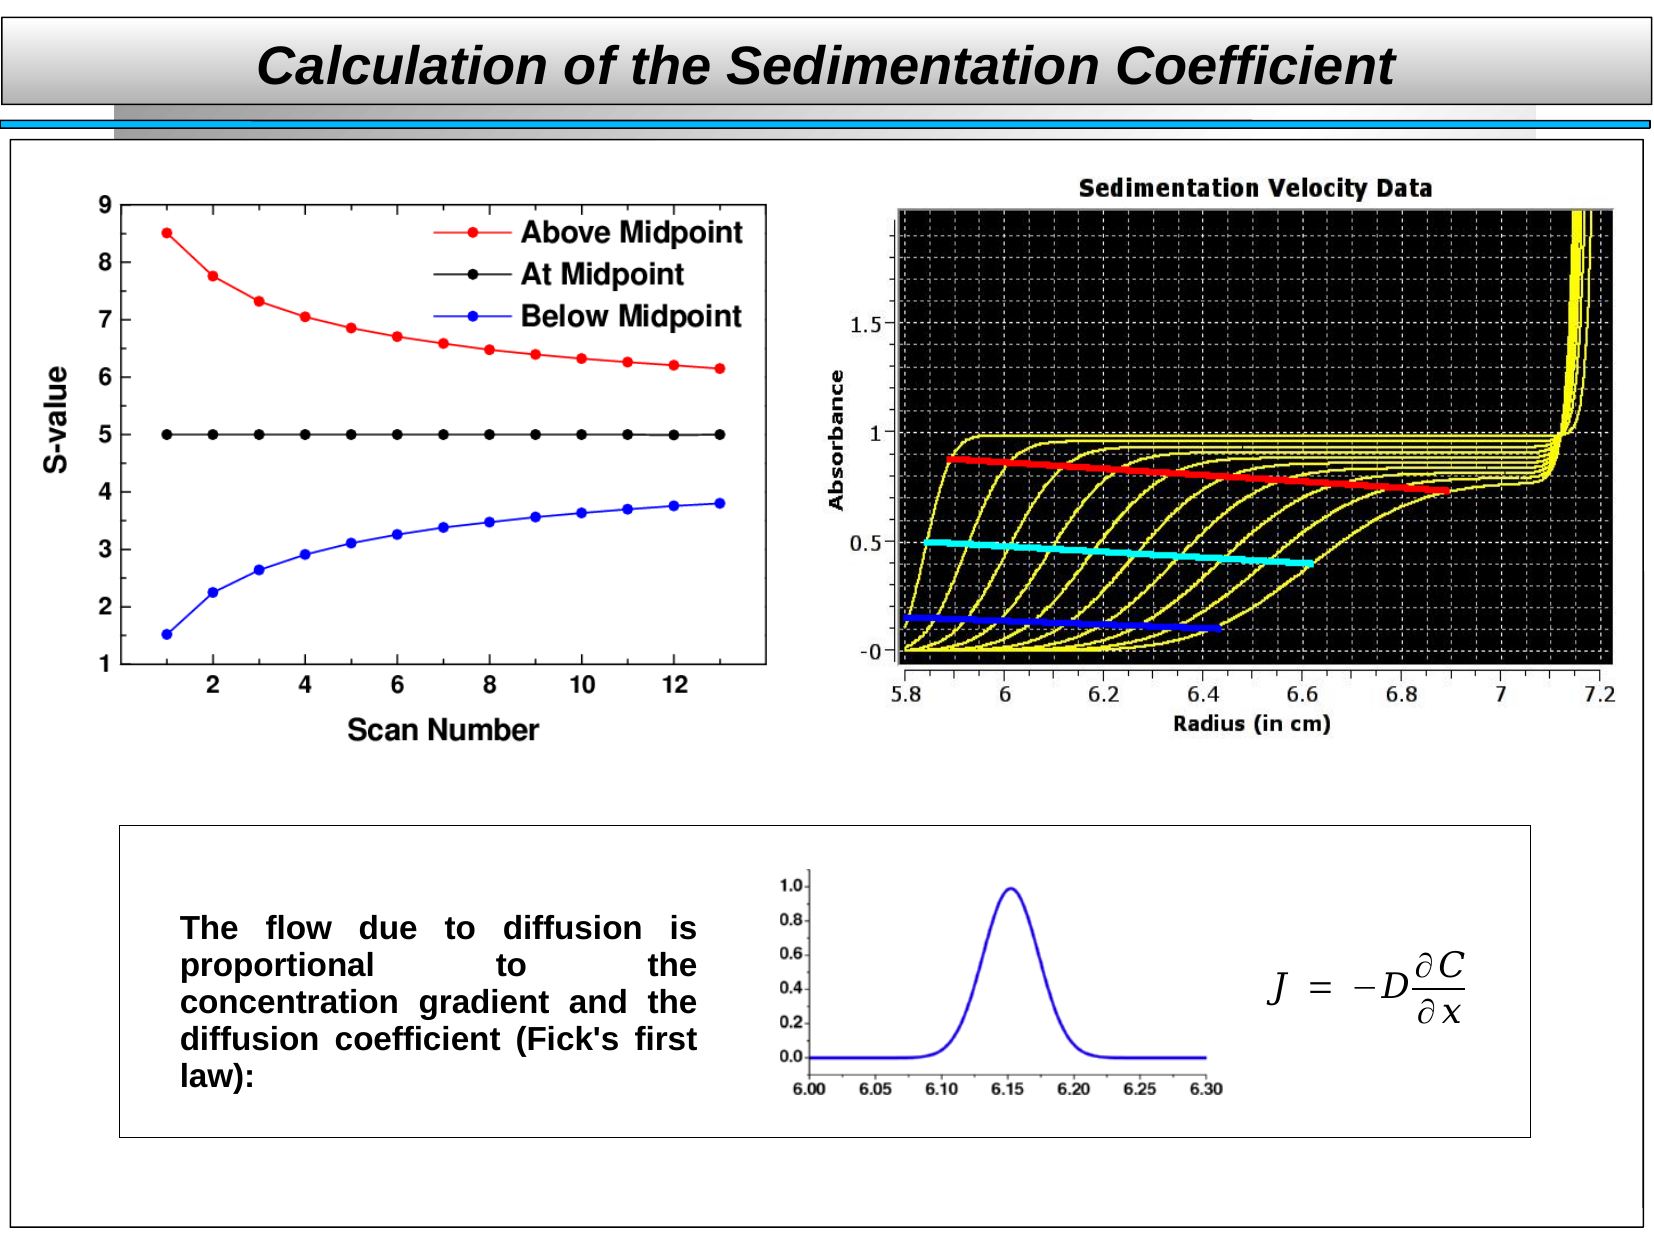

Calculation of the Sedimentation Coefficient
The flow due to diffusion is proportional to the concentration gradient and the diffusion coefficient (Fick's first law):